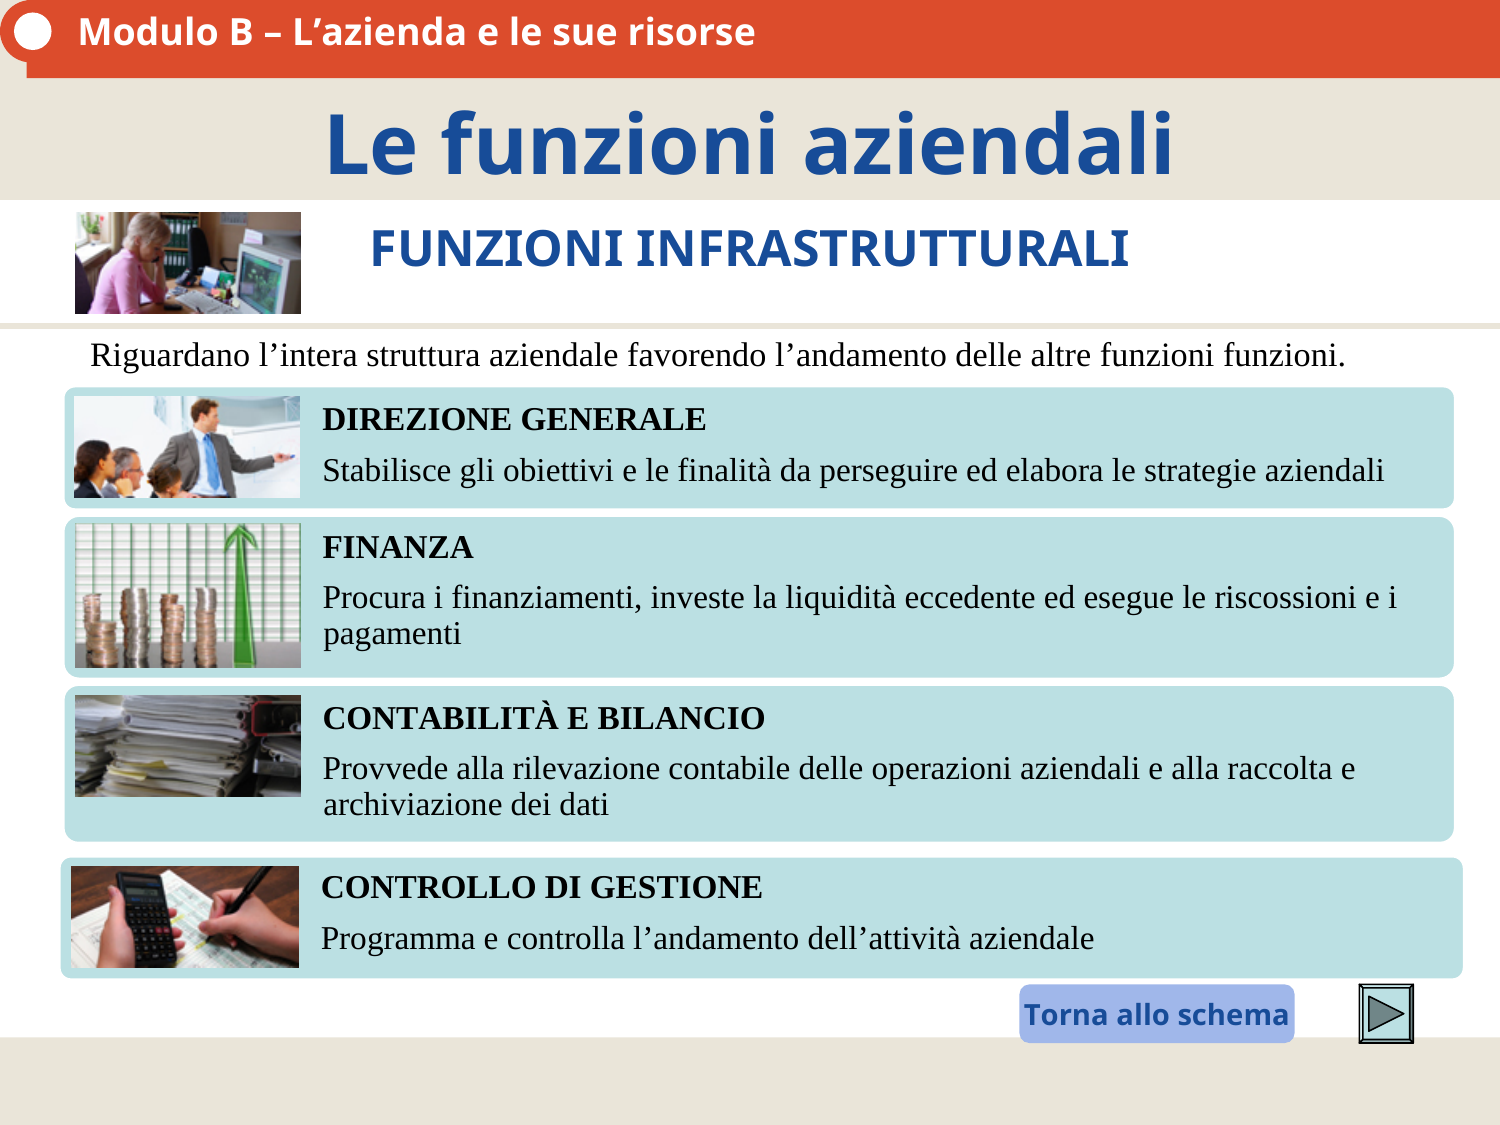

Le funzioni aziendali
# FUNZIONI INFRASTRUTTURALI
Riguardano l’intera struttura aziendale favorendo l’andamento delle altre funzioni funzioni.
DIREZIONE GENERALE
Stabilisce gli obiettivi e le finalità da perseguire ed elabora le strategie aziendali
FINANZA
Procura i finanziamenti, investe la liquidità eccedente ed esegue le riscossioni e i pagamenti
CONTABILITÀ E BILANCIO
Provvede alla rilevazione contabile delle operazioni aziendali e alla raccolta e archiviazione dei dati
CONTROLLO DI GESTIONE
Programma e controlla l’andamento dell’attività aziendale
Torna allo schema